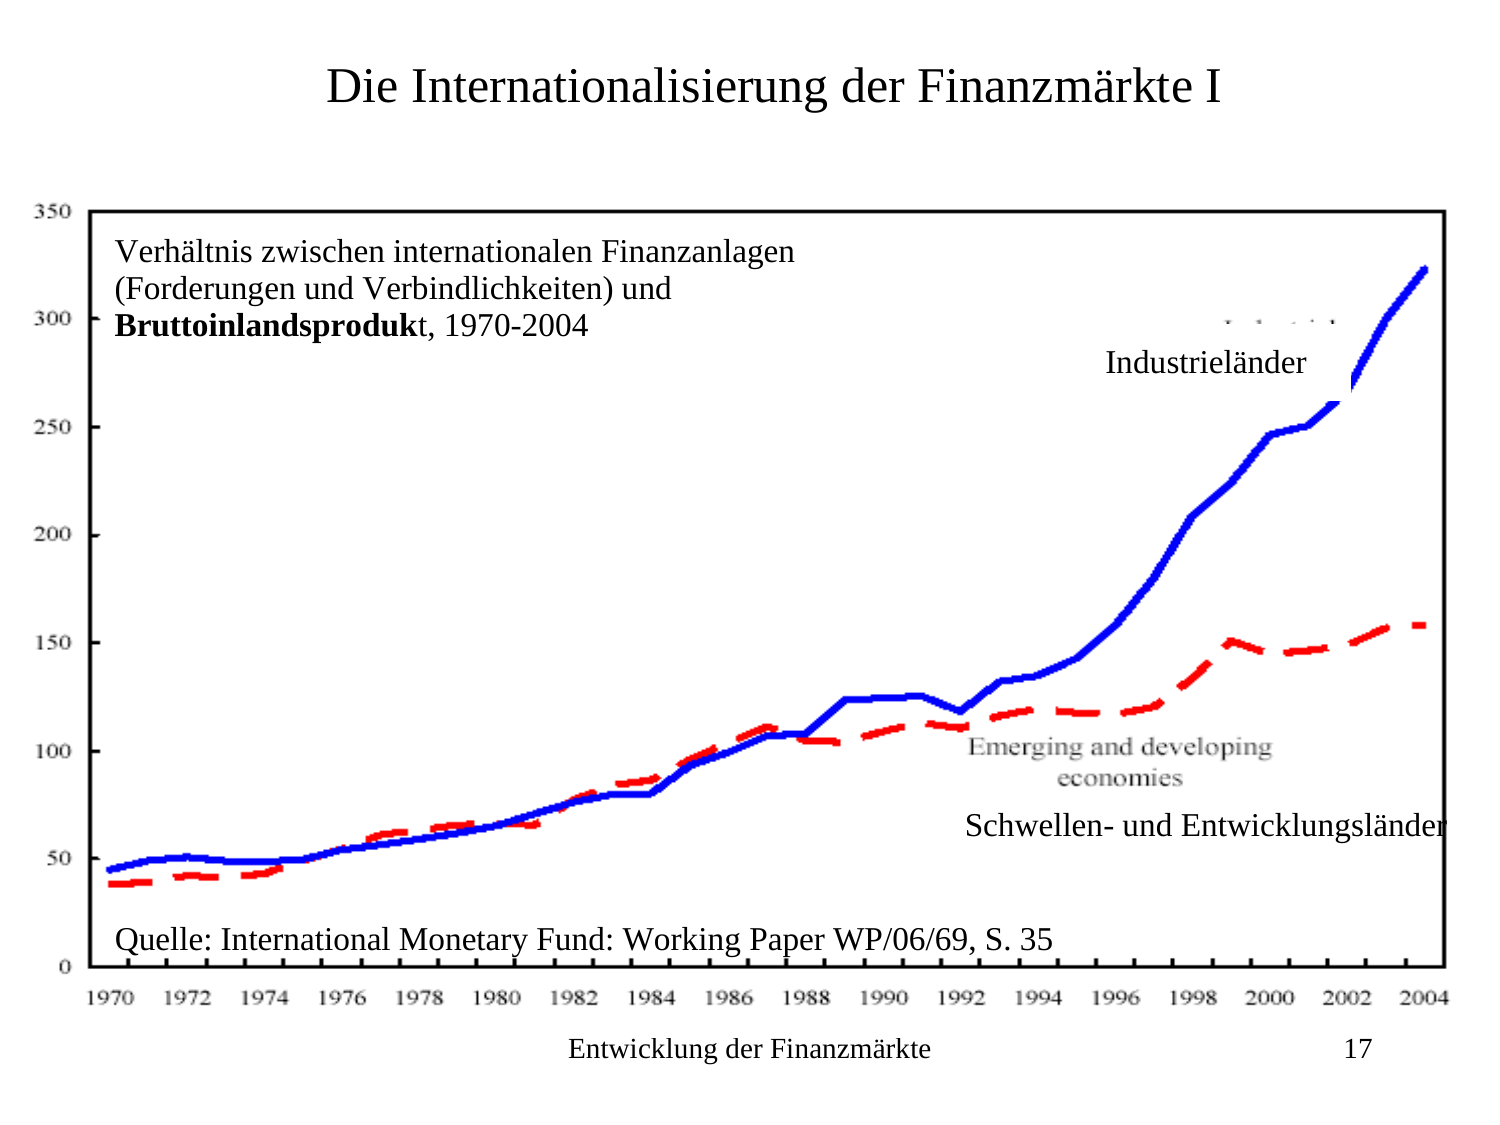

Die Internationalisierung der Finanzmärkte I
Verhältnis zwischen internationalen Finanzanlagen (Forderungen und Verbindlichkeiten) und Bruttoinlandsprodukt, 1970-2004
Industrieländer
Schwellen- und Entwicklungsländer
Quelle: International Monetary Fund: Working Paper WP/06/69, S. 35
Entwicklung der Finanzmärkte
17